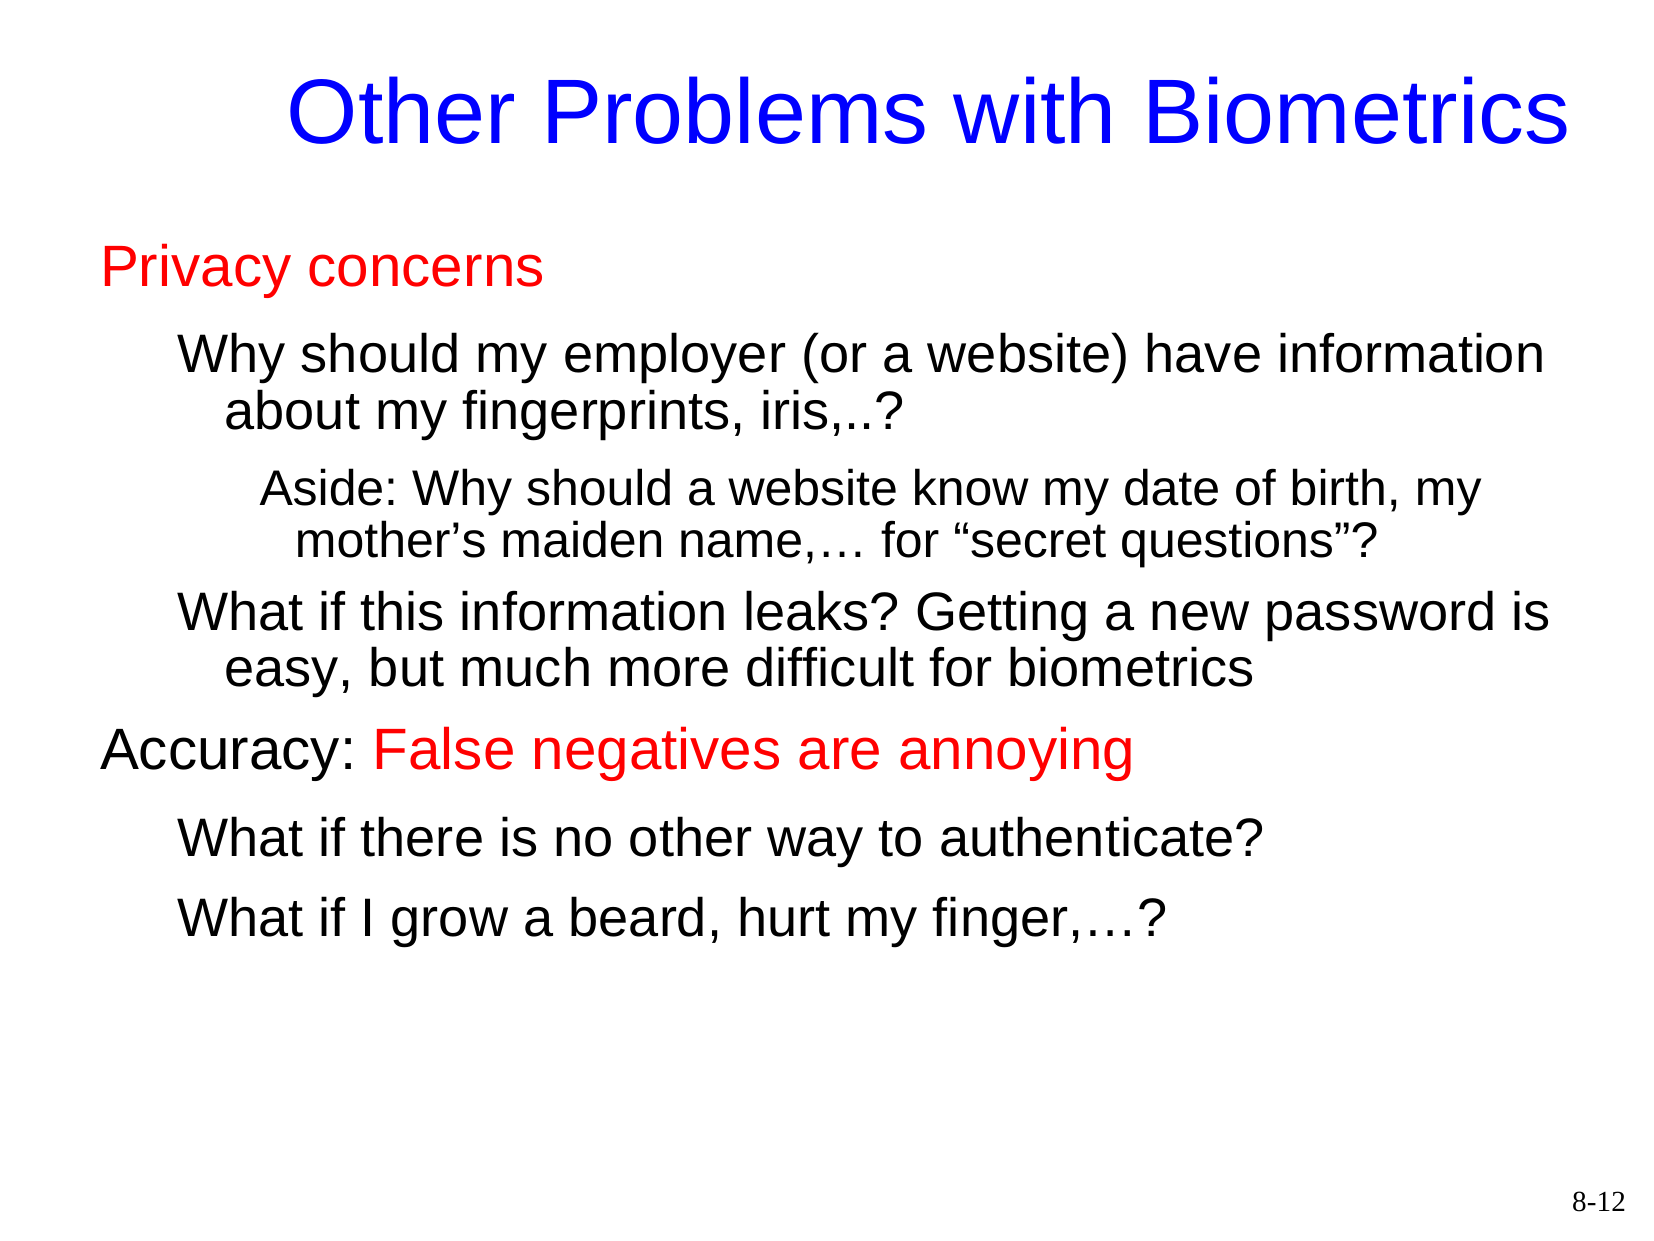

# Other Problems with Biometrics
Privacy concerns
Why should my employer (or a website) have information about my fingerprints, iris,..?
Aside: Why should a website know my date of birth, my mother’s maiden name,… for “secret questions”?
What if this information leaks? Getting a new password is easy, but much more difficult for biometrics
Accuracy: False negatives are annoying
What if there is no other way to authenticate?
What if I grow a beard, hurt my finger,…?